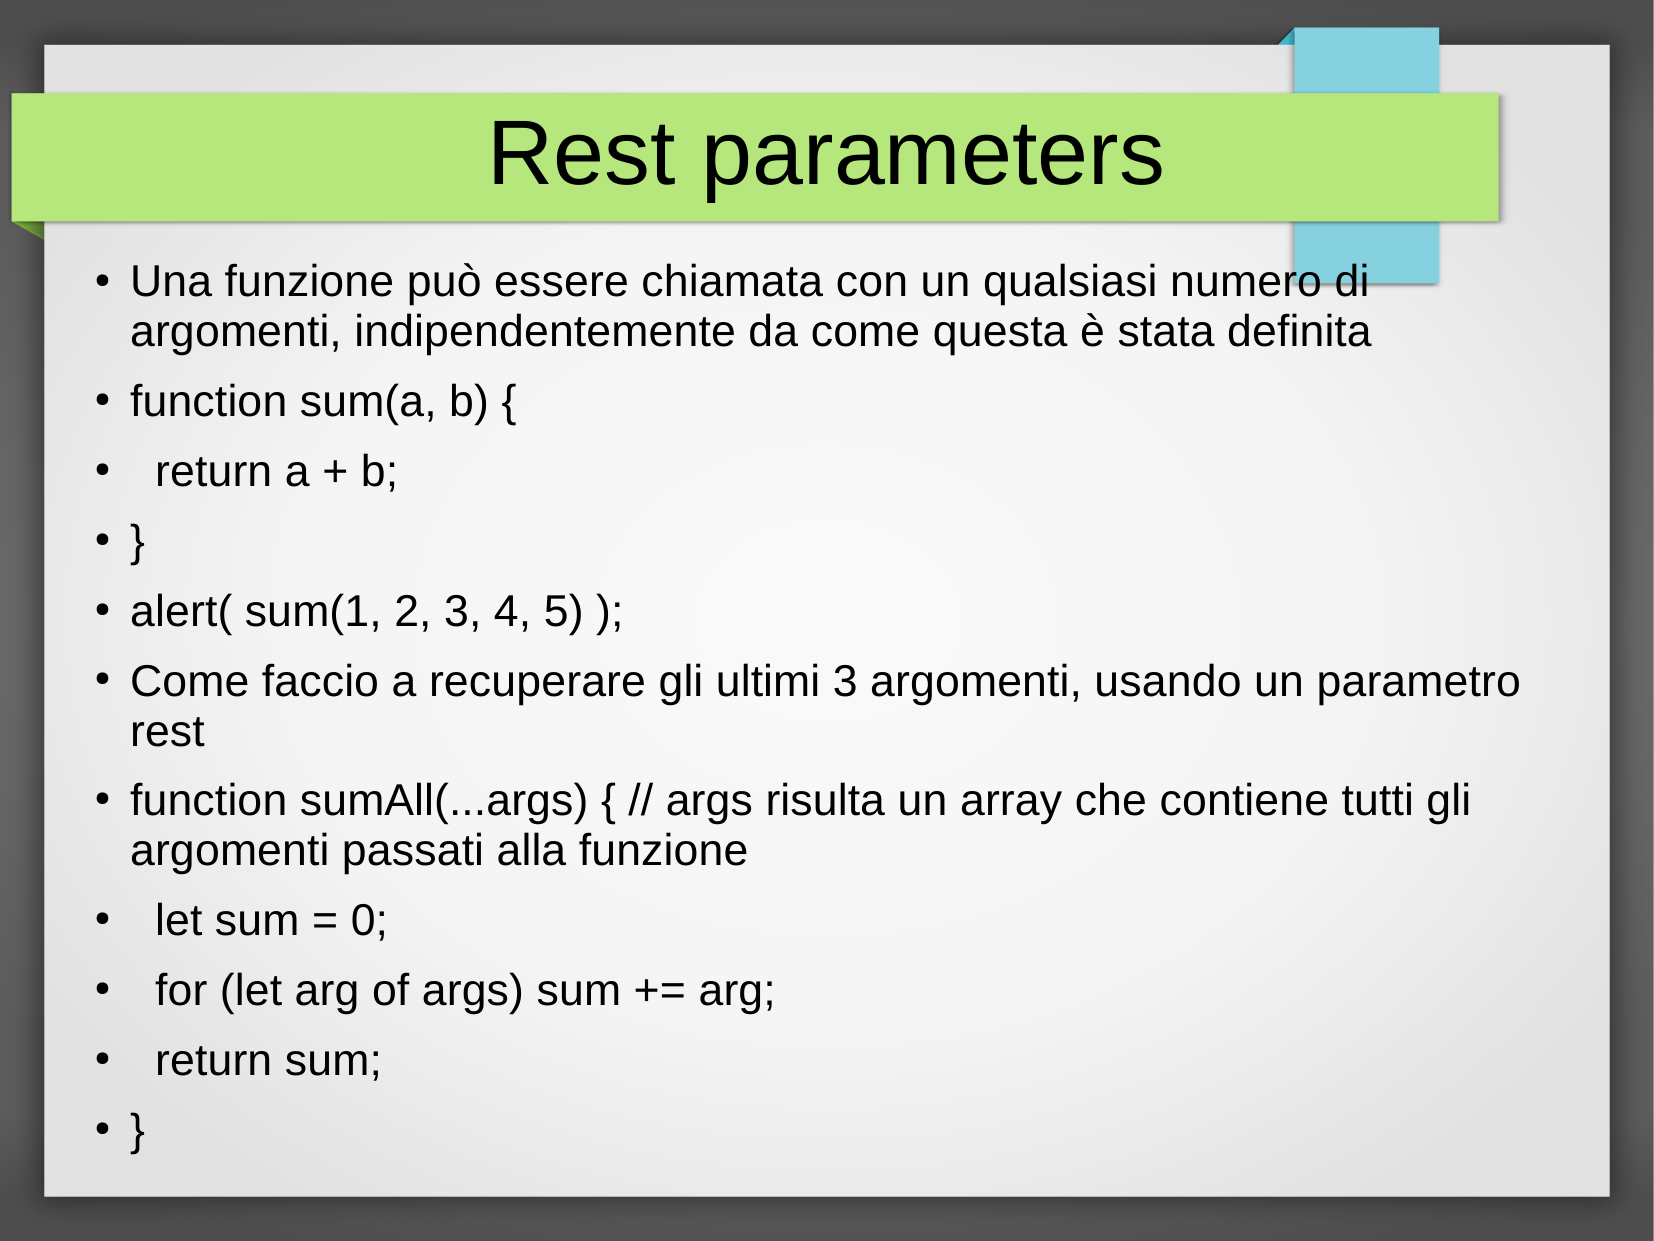

# Rest parameters
Una funzione può essere chiamata con un qualsiasi numero di argomenti, indipendentemente da come questa è stata definita
function sum(a, b) {
 return a + b;
}
alert( sum(1, 2, 3, 4, 5) );
Come faccio a recuperare gli ultimi 3 argomenti, usando un parametro rest
function sumAll(...args) { // args risulta un array che contiene tutti gli argomenti passati alla funzione
 let sum = 0;
 for (let arg of args) sum += arg;
 return sum;
}